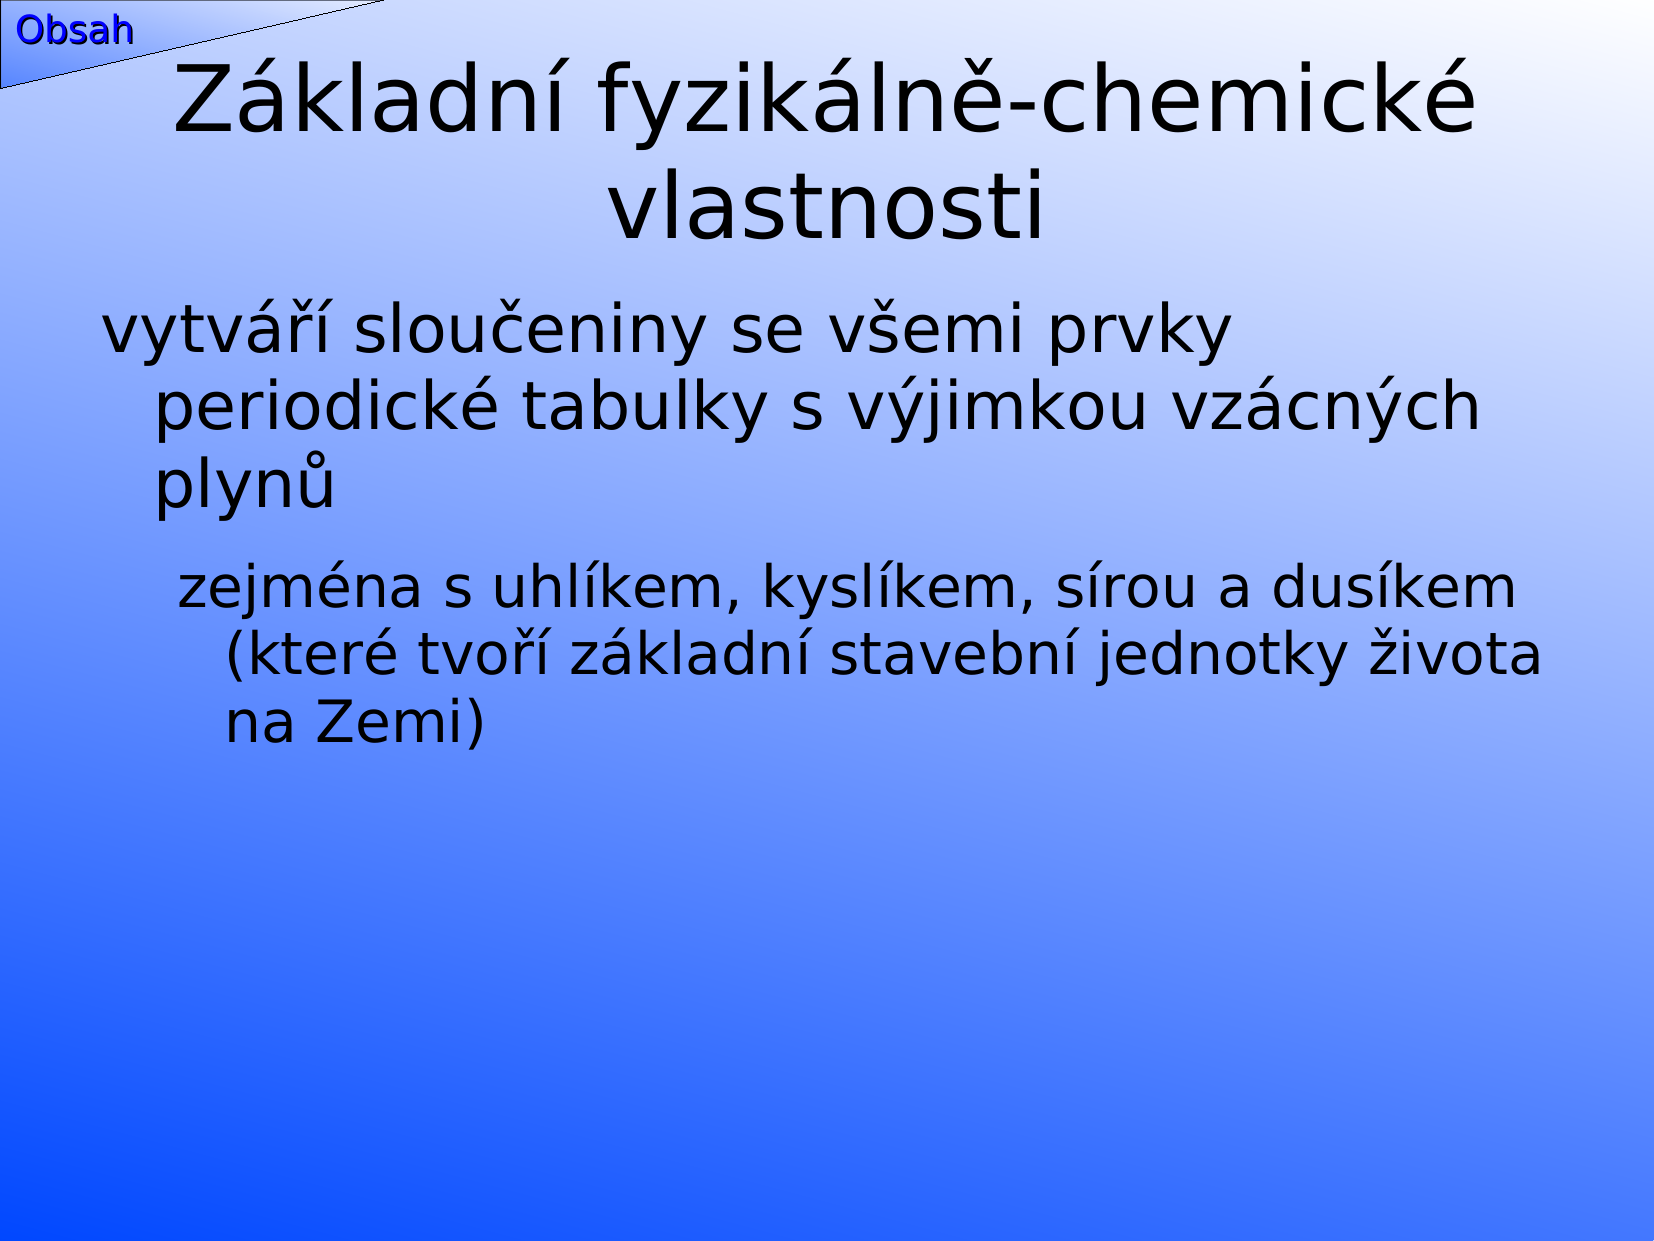

Obsah
# Základní fyzikálně-chemické vlastnosti
vytváří sloučeniny se všemi prvky periodické tabulky s výjimkou vzácných plynů
zejména s uhlíkem, kyslíkem, sírou a dusíkem (které tvoří základní stavební jednotky života na Zemi)